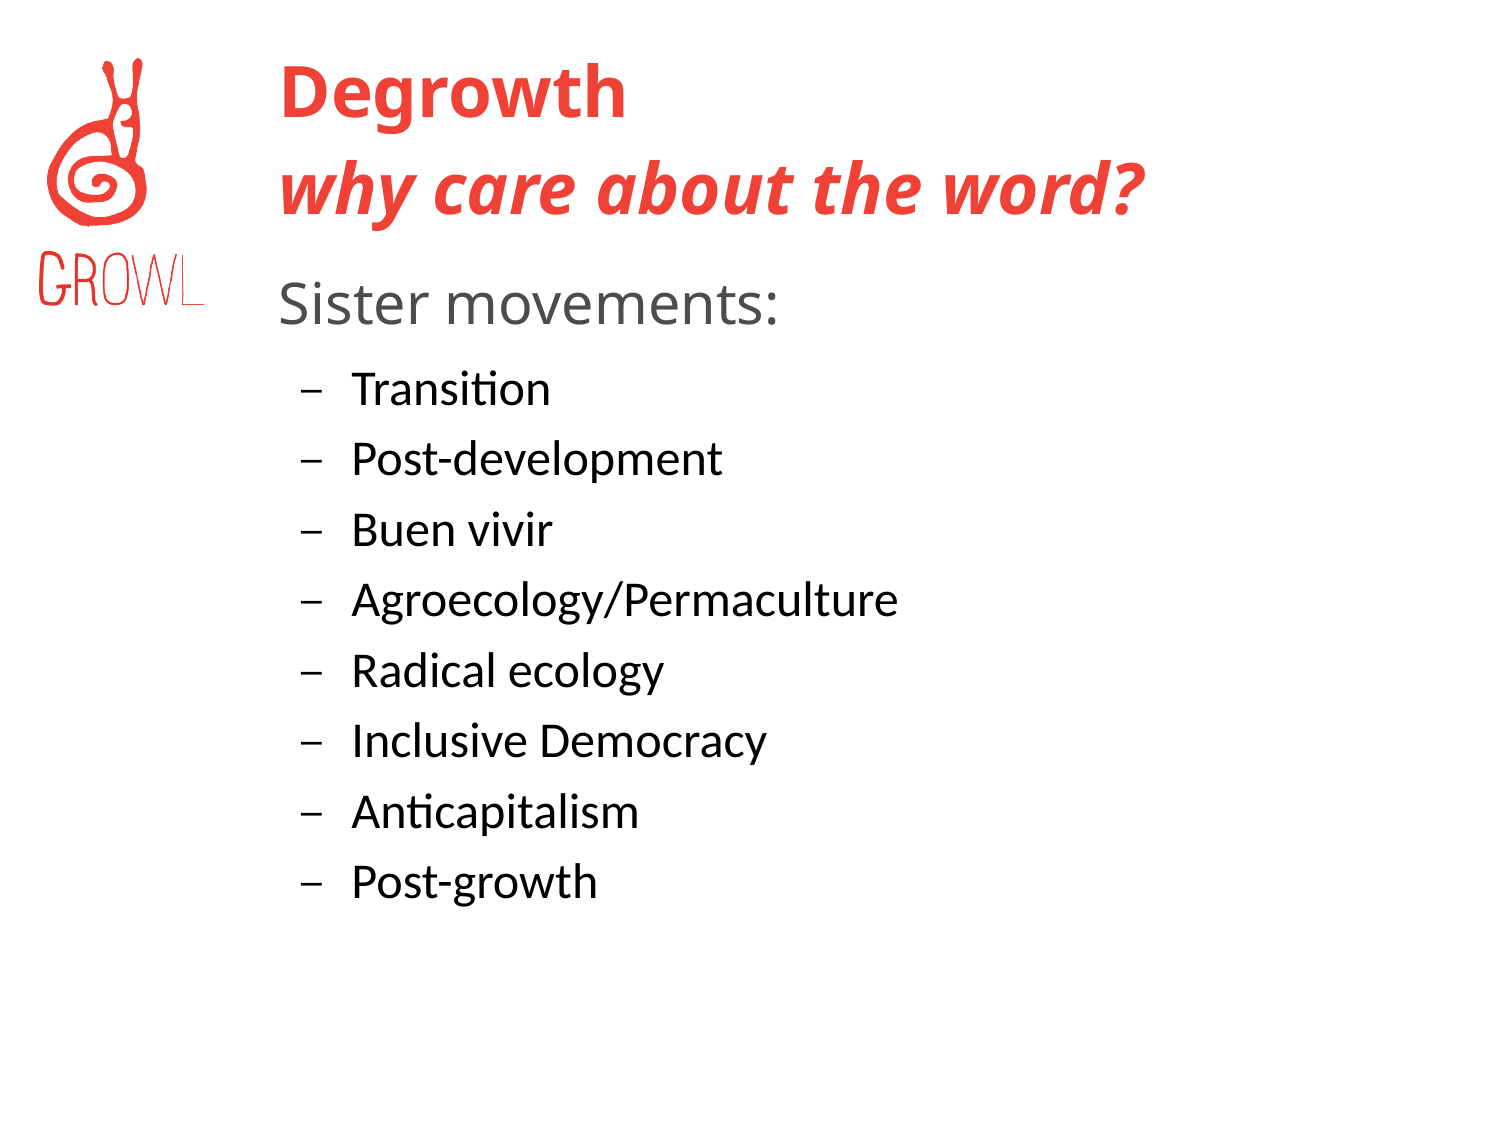

Degrowth
why care about the word?
# Sister movements:
Transition
Post-development
Buen vivir
Agroecology/Permaculture
Radical ecology
Inclusive Democracy
Anticapitalism
Post-growth